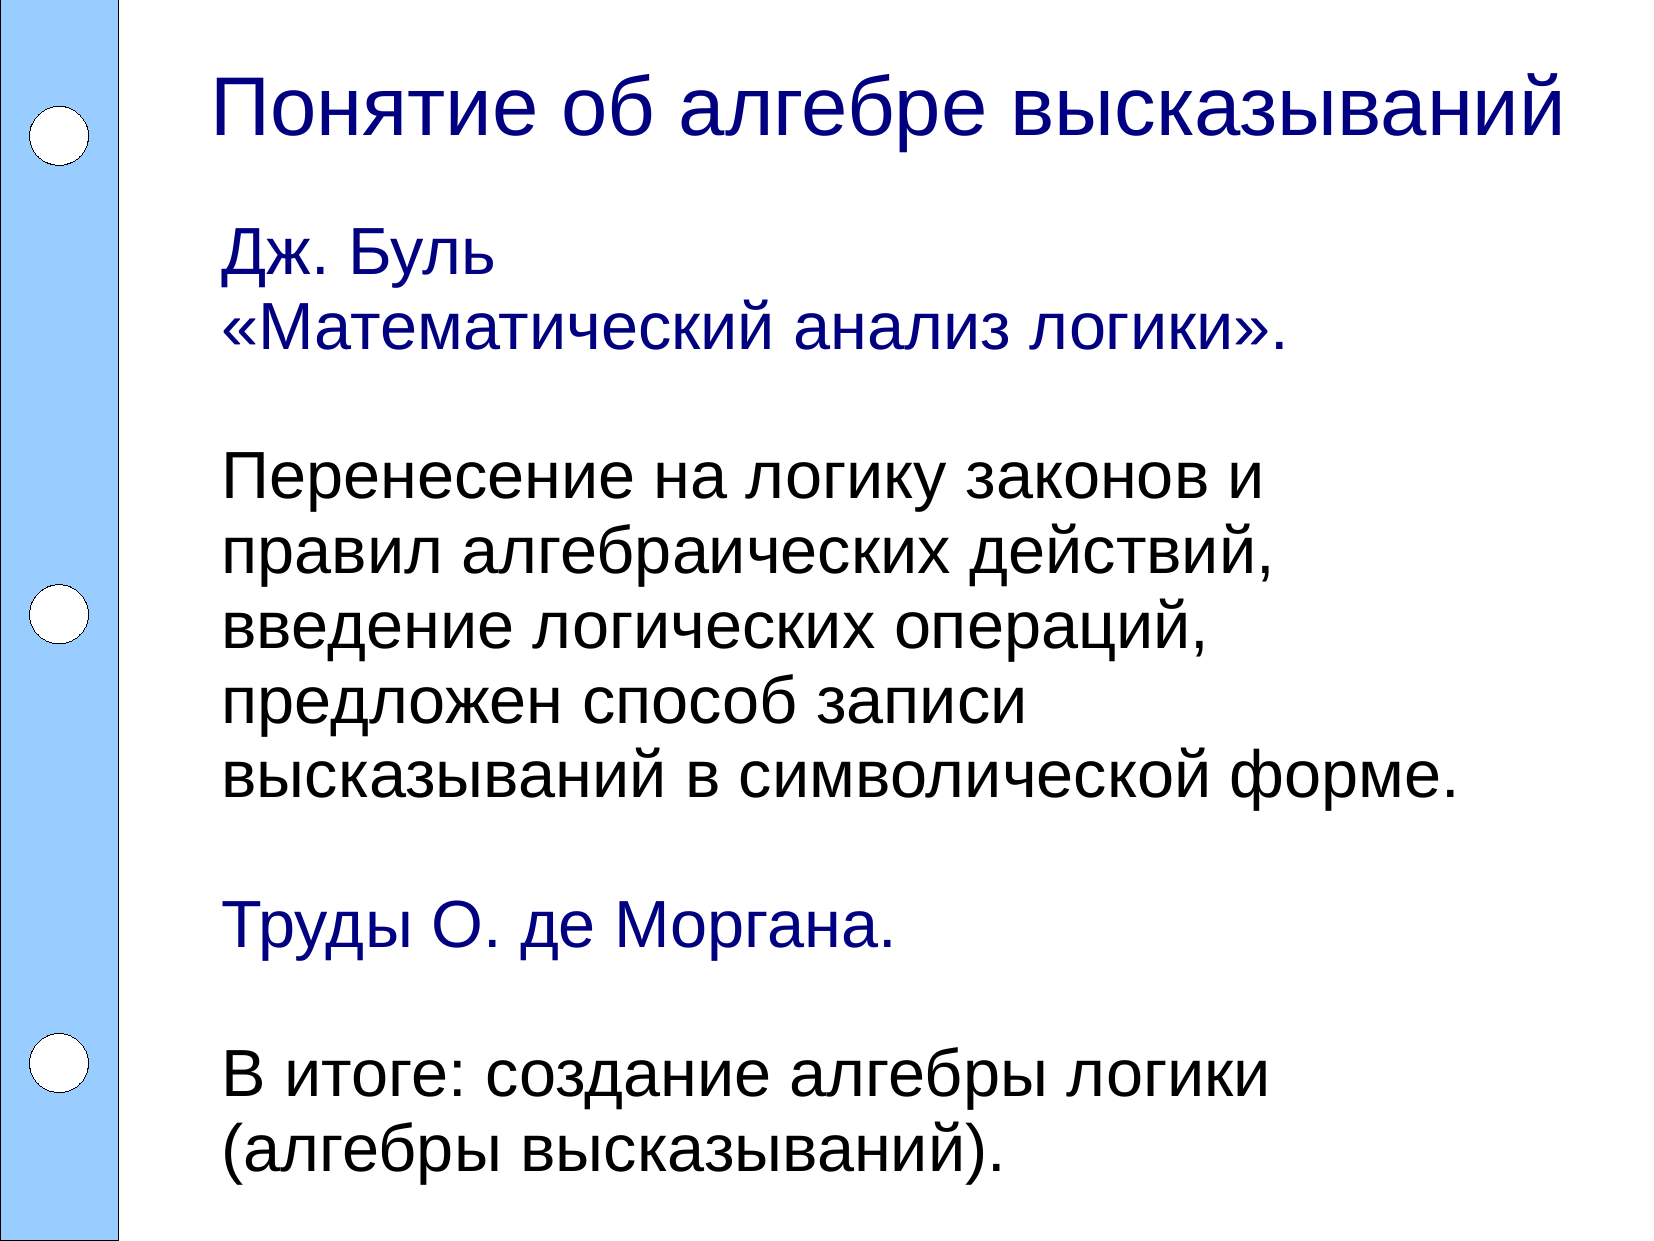

Понятие об алгебре высказываний
Дж. Буль
«Математический анализ логики».
Перенесение на логику законов и правил алгебраических действий,
введение логических операций,
предложен способ записи высказываний в символической форме.
Труды О. де Моргана.
В итоге: создание алгебры логики (алгебры высказываний).